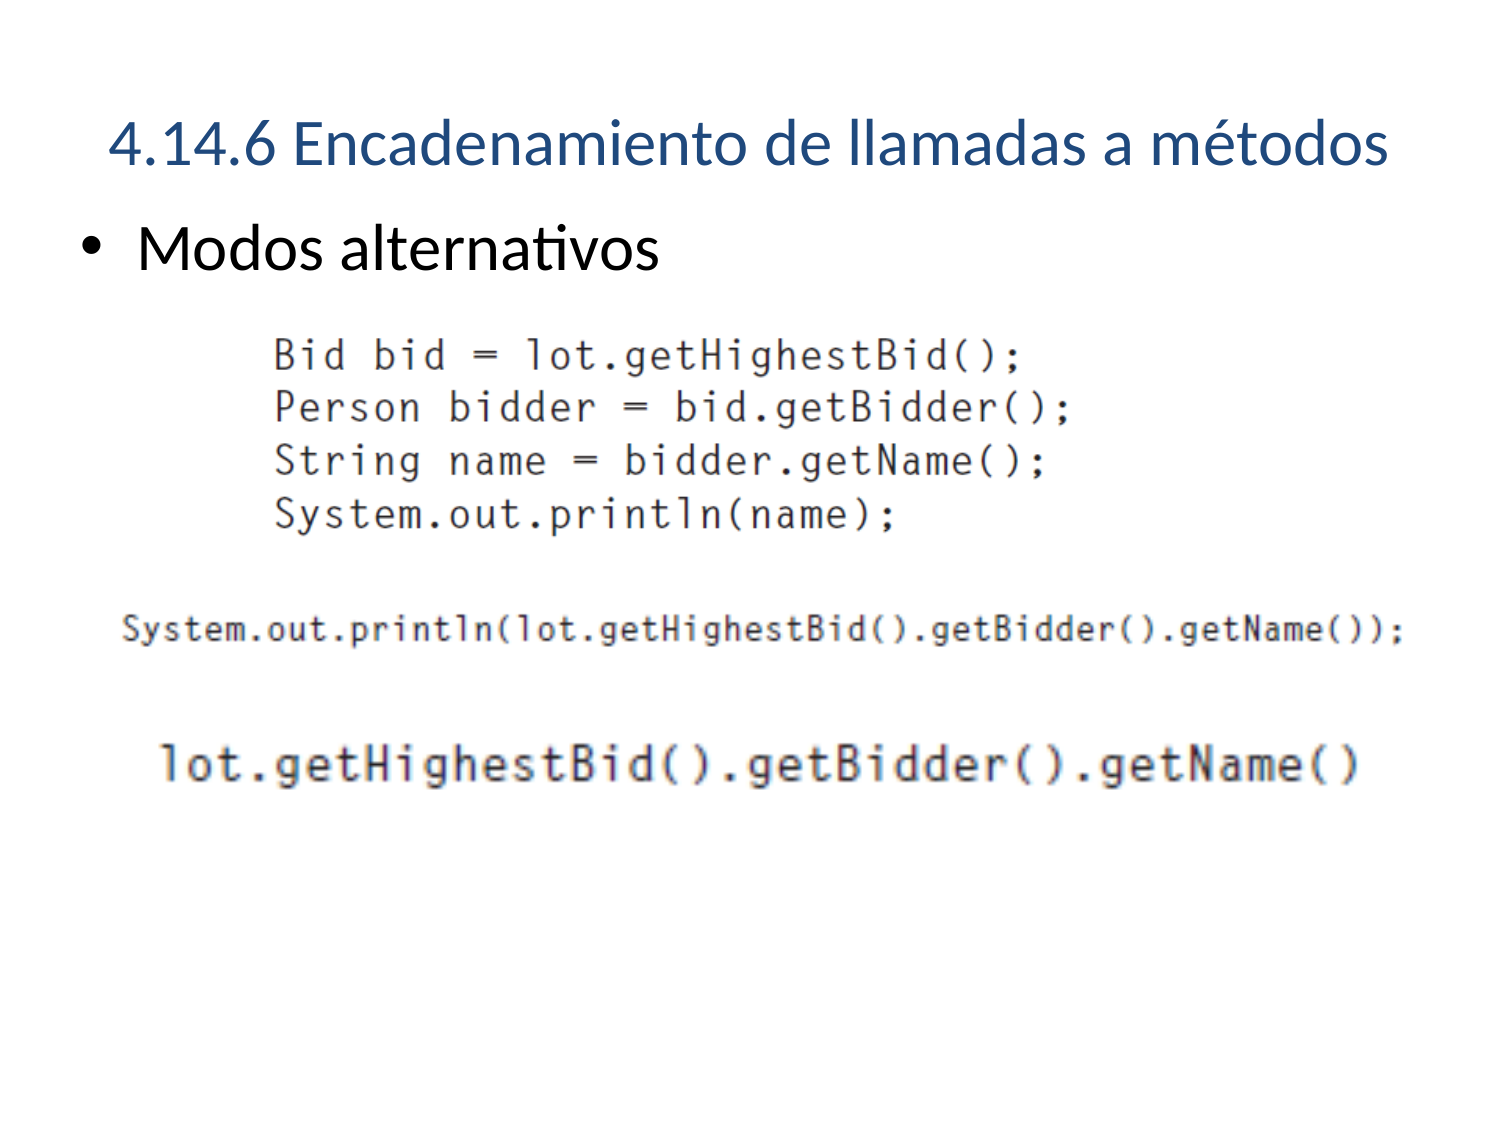

# 4.14.6 Encadenamiento de llamadas a métodos
Modos alternativos